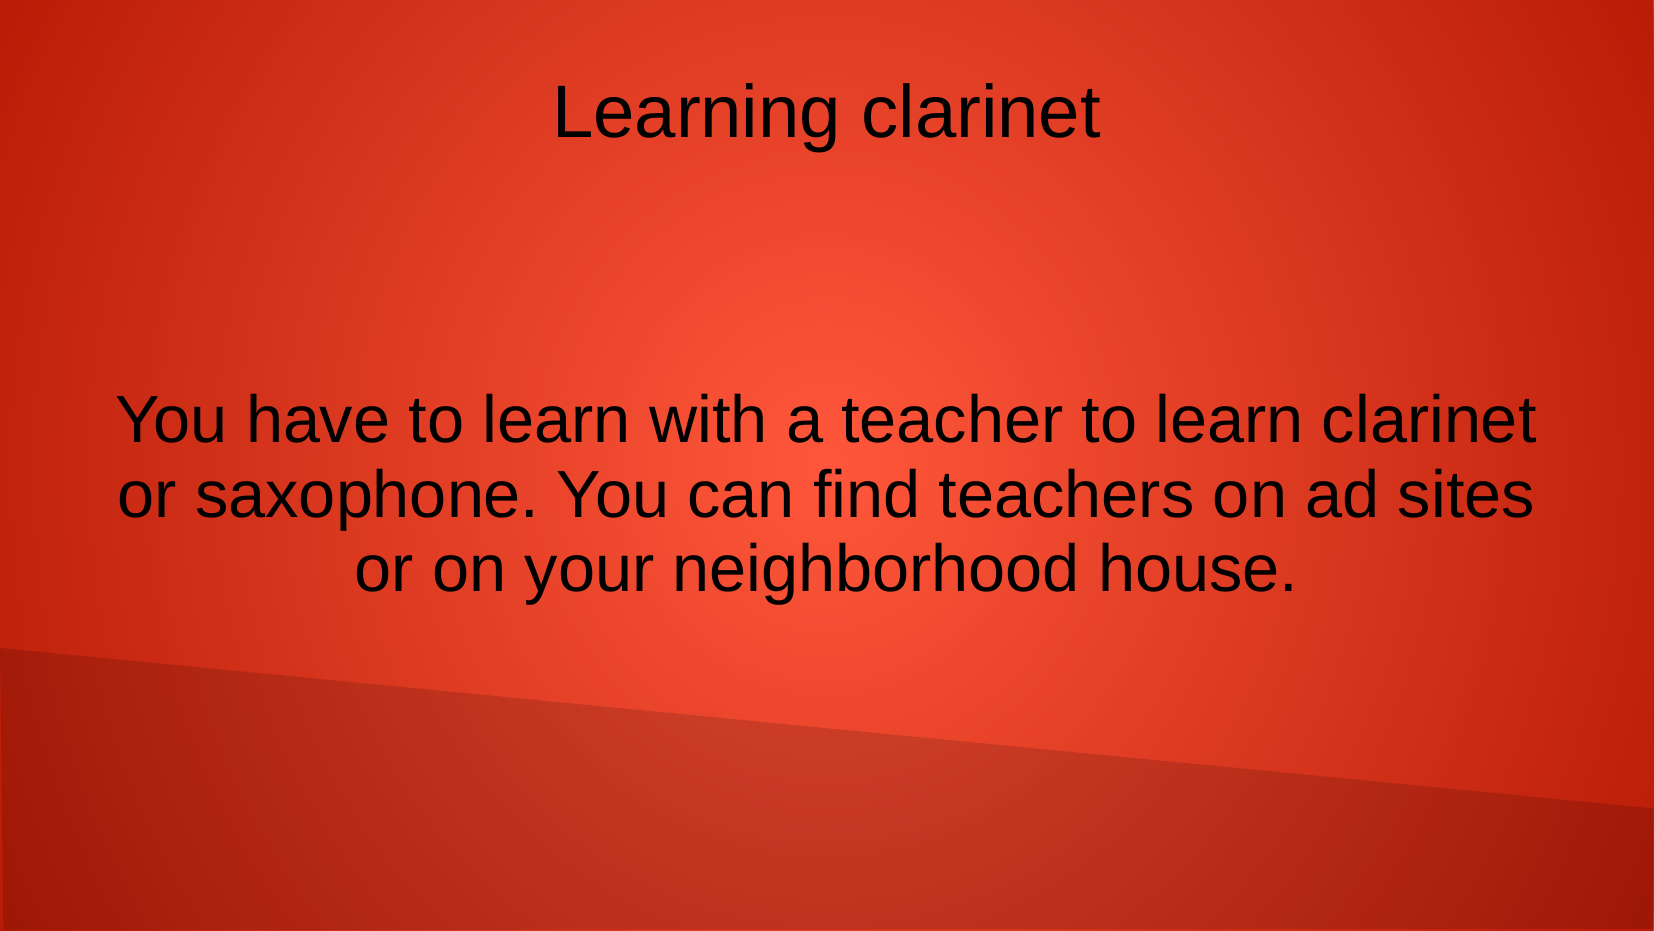

# Learning clarinet
You have to learn with a teacher to learn clarinet or saxophone. You can find teachers on ad sites or on your neighborhood house.